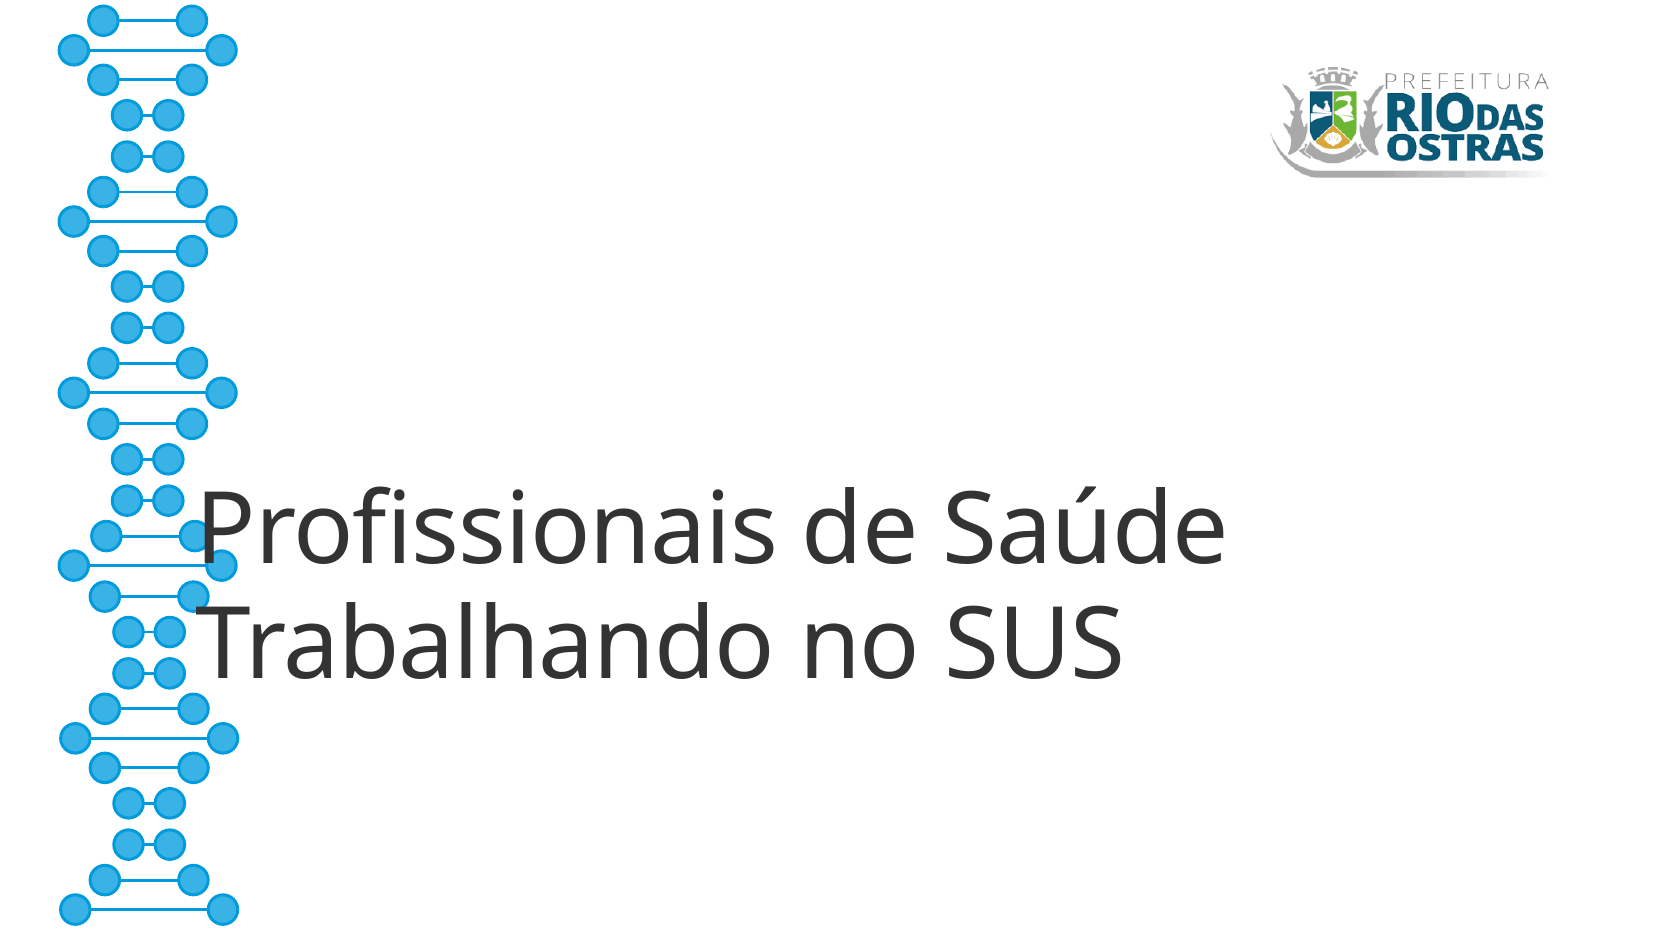

# Profissionais de Saúde Trabalhando no SUS